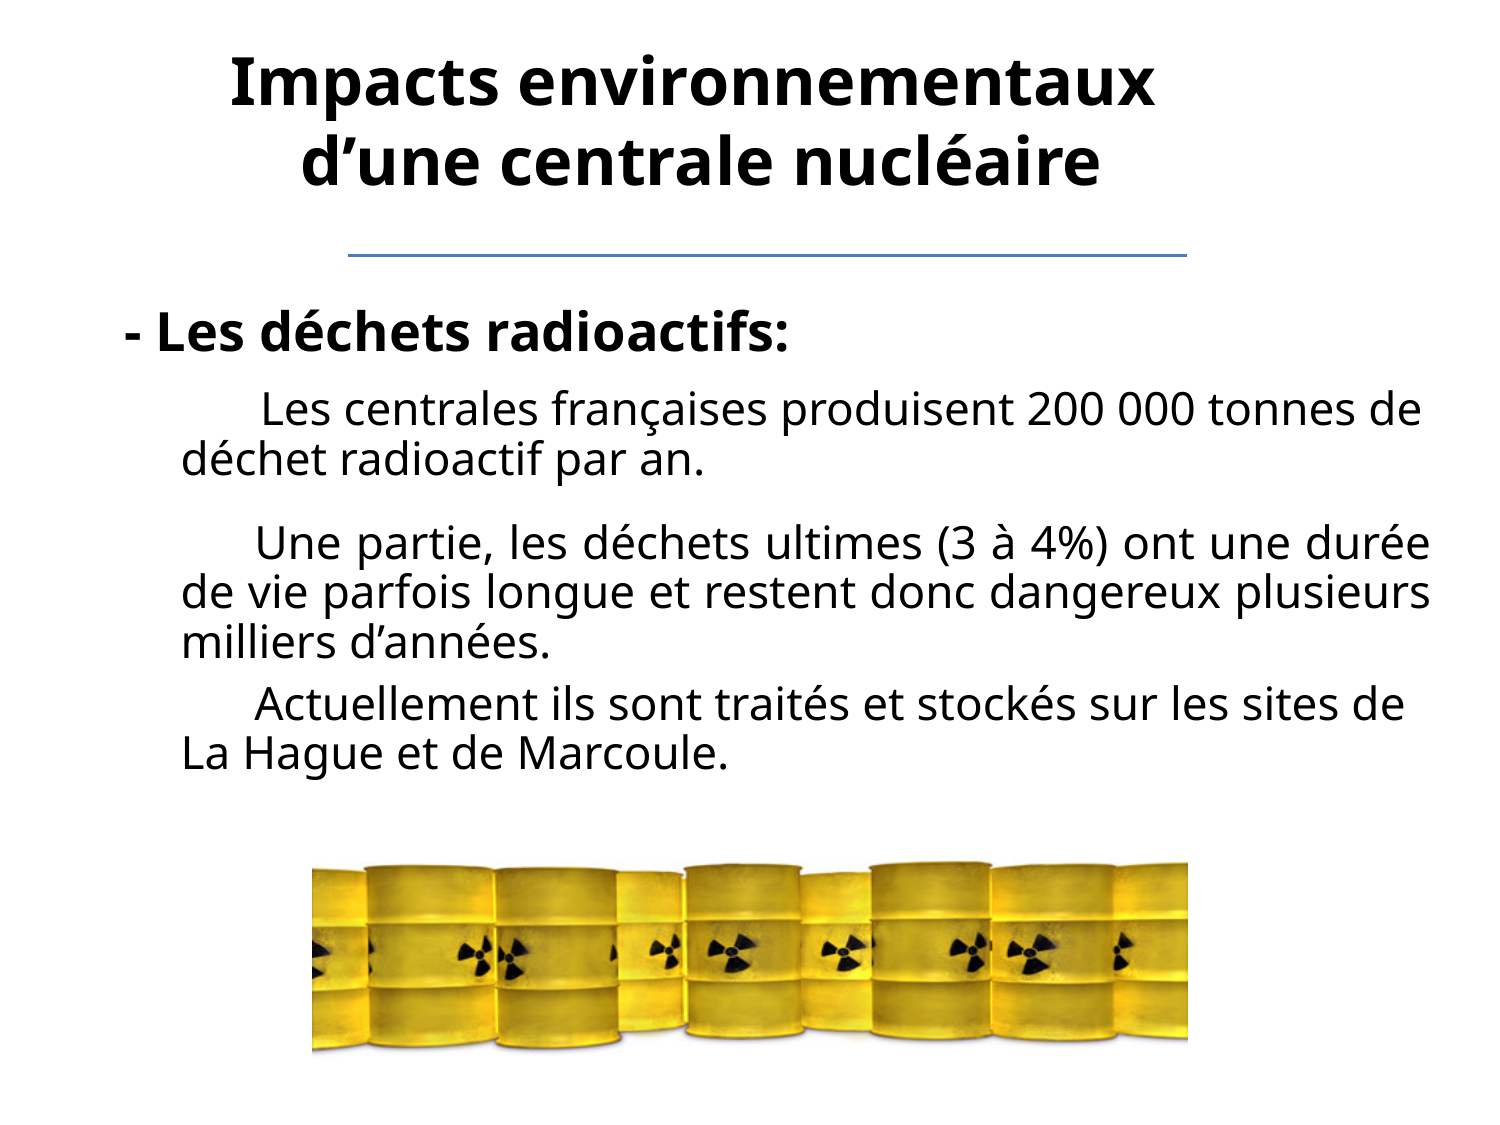

Impacts environnementaux
d’une centrale nucléaire
# - Les déchets radioactifs:
	 Les centrales françaises produisent 200 000 tonnes de déchet radioactif par an.
	Une partie, les déchets ultimes (3 à 4%) ont une durée de vie parfois longue et restent donc dangereux plusieurs milliers d’années.
	Actuellement ils sont traités et stockés sur les sites de La Hague et de Marcoule.